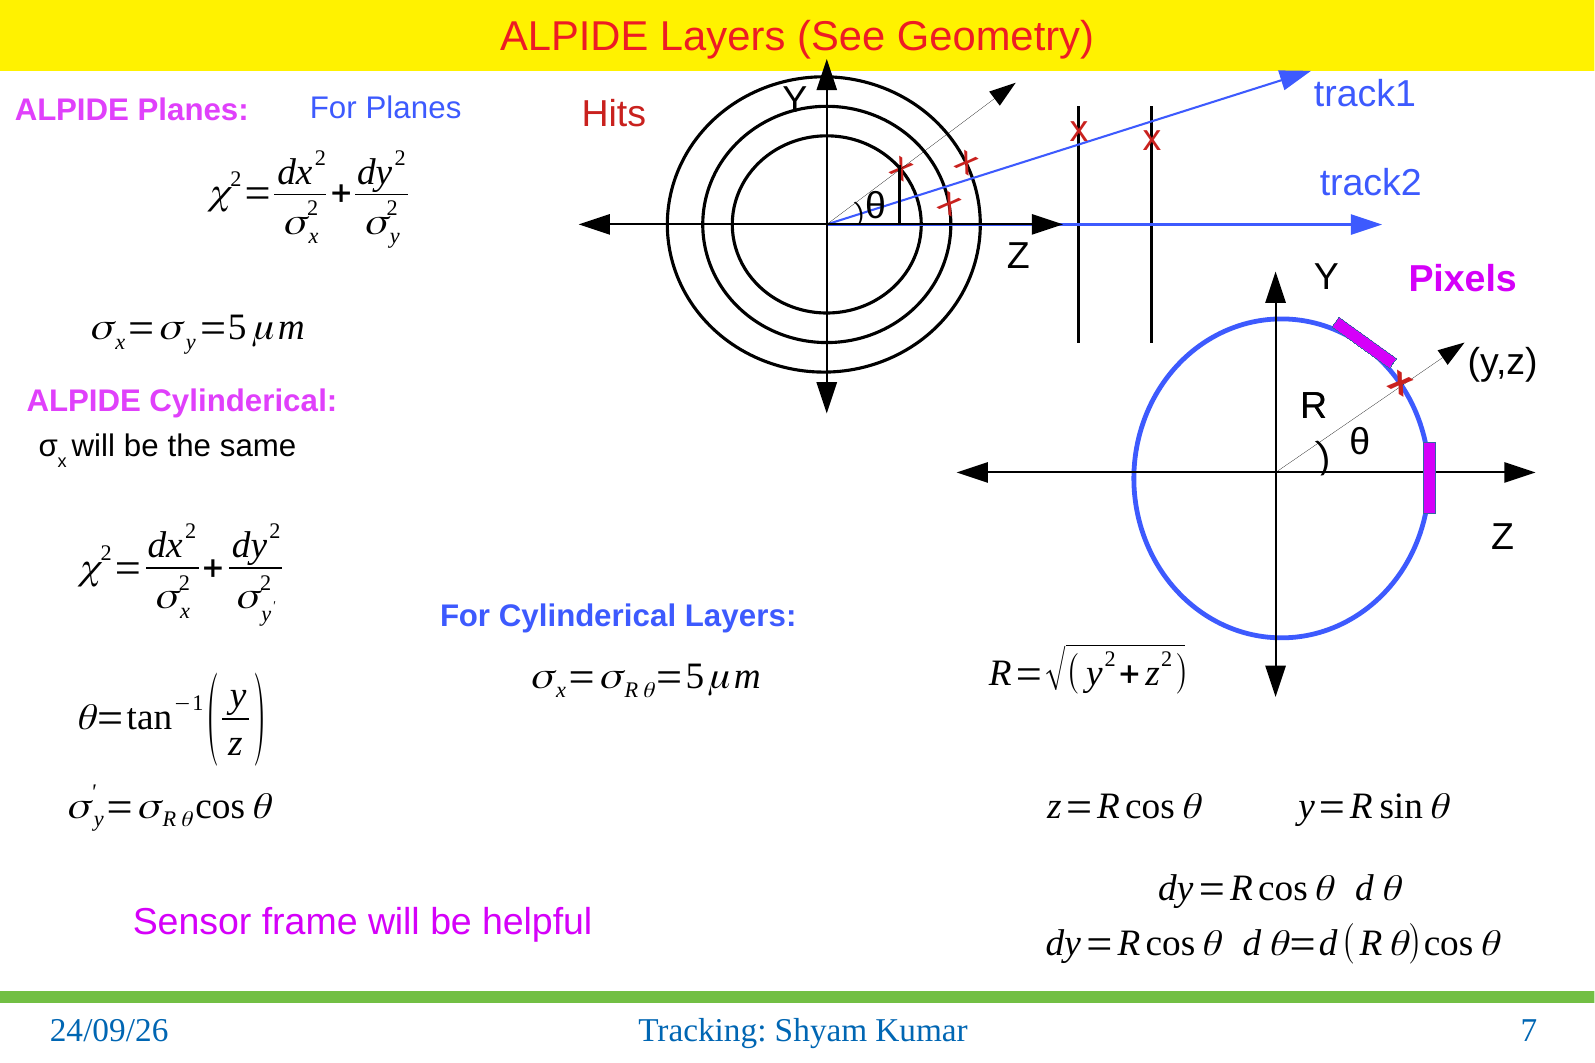

# ALPIDE Layers (See Geometry)
track1
Y
For Planes
ALPIDE Planes:
Hits
x
x
x
x
track2
x
θ
)
Z
Y
Pixels
(y,z)
x
ALPIDE Cylinderical:
R
R
θ
)
σx will be the same
Z
For Cylinderical Layers:
Sensor frame will be helpful
Tracking: Shyam Kumar
7